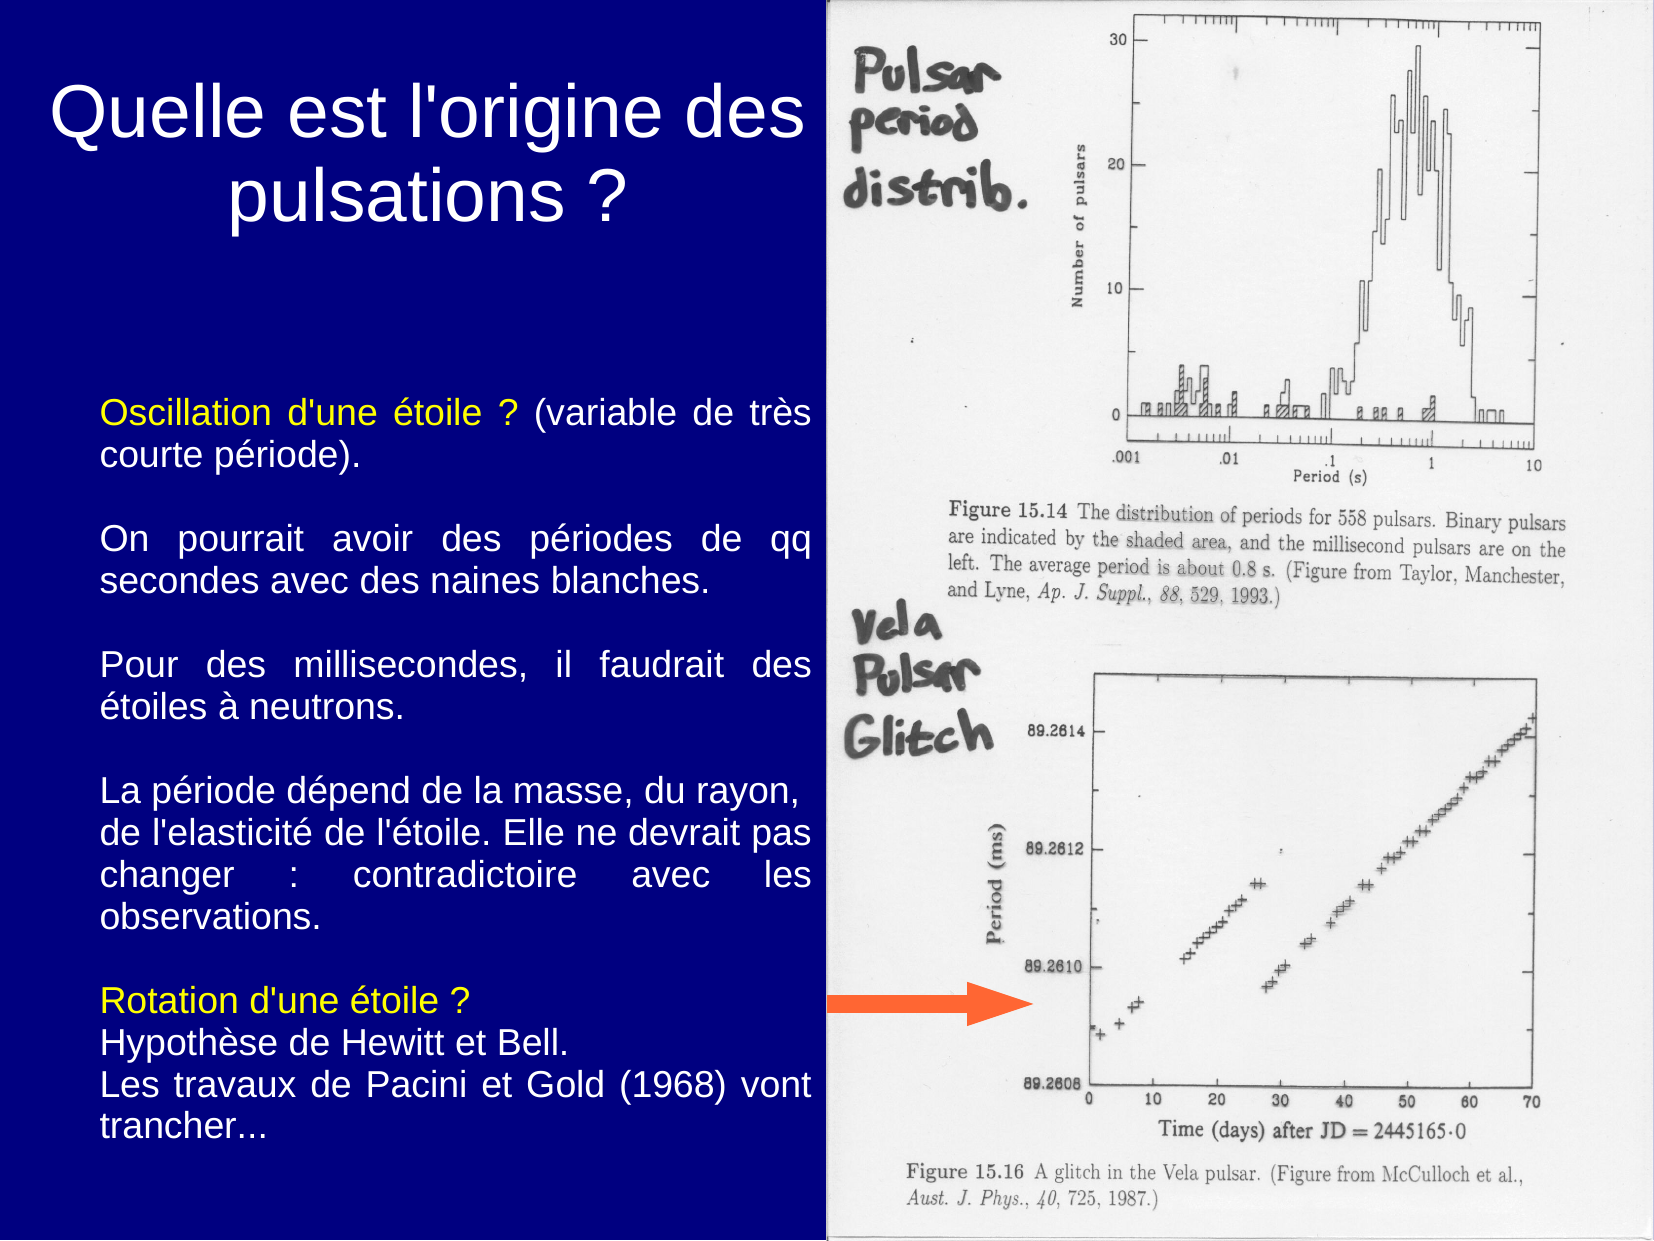

# Quelle est l'origine des pulsations ?
Oscillation d'une étoile ? (variable de très courte période).
On pourrait avoir des périodes de qq secondes avec des naines blanches.
Pour des millisecondes, il faudrait des étoiles à neutrons.
La période dépend de la masse, du rayon,
de l'elasticité de l'étoile. Elle ne devrait pas
changer : contradictoire avec les observations.
Rotation d'une étoile ?
Hypothèse de Hewitt et Bell.
Les travaux de Pacini et Gold (1968) vont trancher...